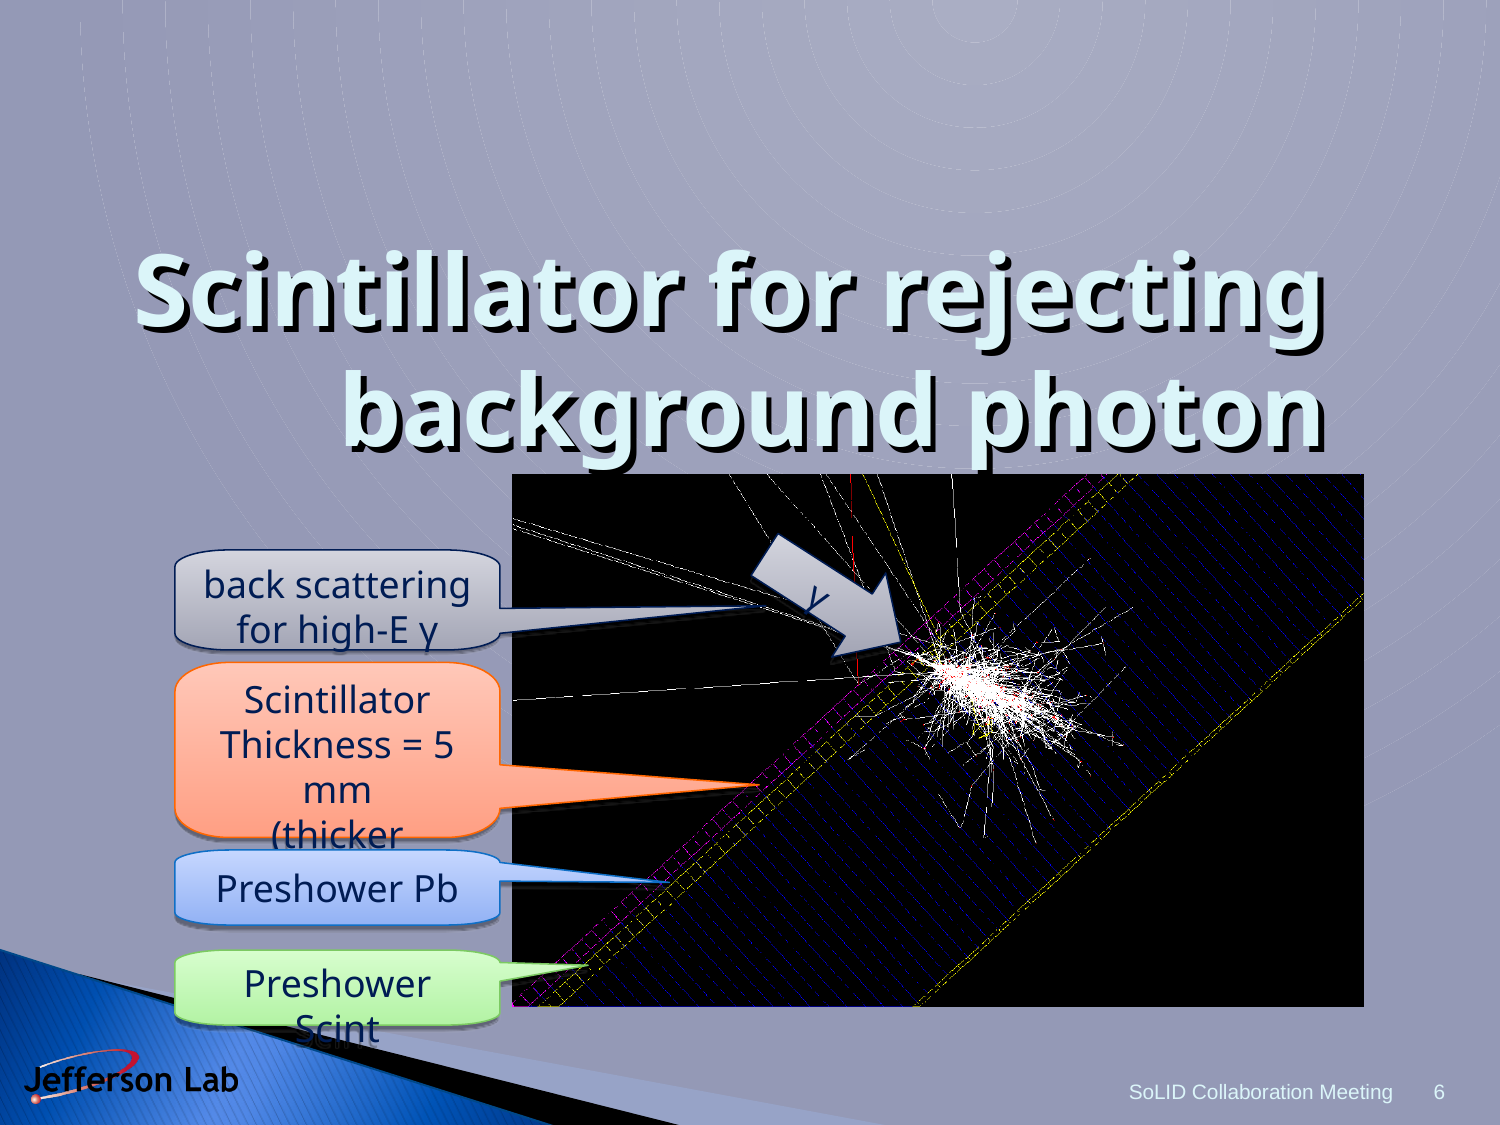

# Scintillator for rejecting background photon
γ
back scattering for high-E γ
Scintillator
Thickness = 5 mm
(thicker version shown)
Preshower Pb
Preshower Scint
SoLID Collaboration Meeting
6